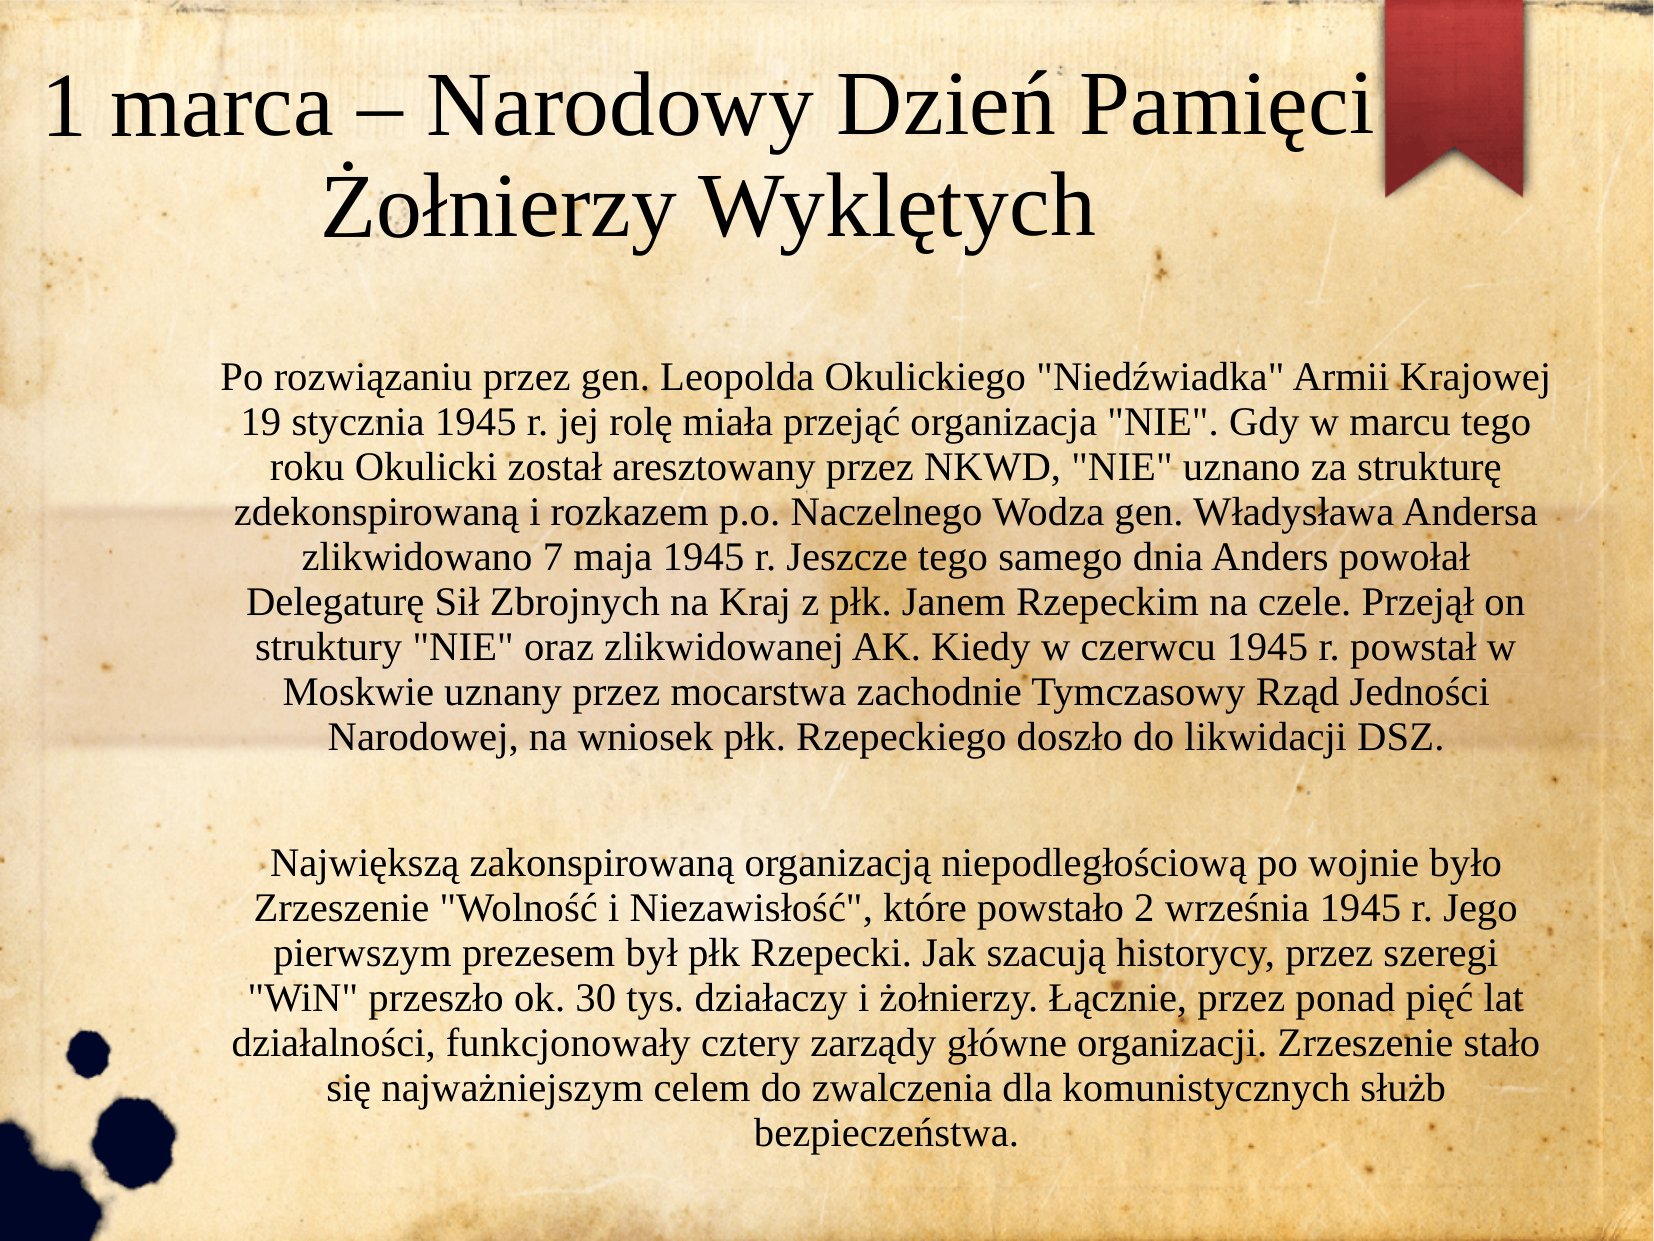

# 1 marca – Narodowy Dzień Pamięci Żołnierzy Wyklętych
Po rozwiązaniu przez gen. Leopolda Okulickiego "Niedźwiadka" Armii Krajowej 19 stycznia 1945 r. jej rolę miała przejąć organizacja "NIE". Gdy w marcu tego roku Okulicki został aresztowany przez NKWD, "NIE" uznano za strukturę zdekonspirowaną i rozkazem p.o. Naczelnego Wodza gen. Władysława Andersa zlikwidowano 7 maja 1945 r. Jeszcze tego samego dnia Anders powołał Delegaturę Sił Zbrojnych na Kraj z płk. Janem Rzepeckim na czele. Przejął on struktury "NIE" oraz zlikwidowanej AK. Kiedy w czerwcu 1945 r. powstał w Moskwie uznany przez mocarstwa zachodnie Tymczasowy Rząd Jedności Narodowej, na wniosek płk. Rzepeckiego doszło do likwidacji DSZ.
Największą zakonspirowaną organizacją niepodległościową po wojnie było Zrzeszenie "Wolność i Niezawisłość", które powstało 2 września 1945 r. Jego pierwszym prezesem był płk Rzepecki. Jak szacują historycy, przez szeregi "WiN" przeszło ok. 30 tys. działaczy i żołnierzy. Łącznie, przez ponad pięć lat działalności, funkcjonowały cztery zarządy główne organizacji. Zrzeszenie stało się najważniejszym celem do zwalczenia dla komunistycznych służb bezpieczeństwa.